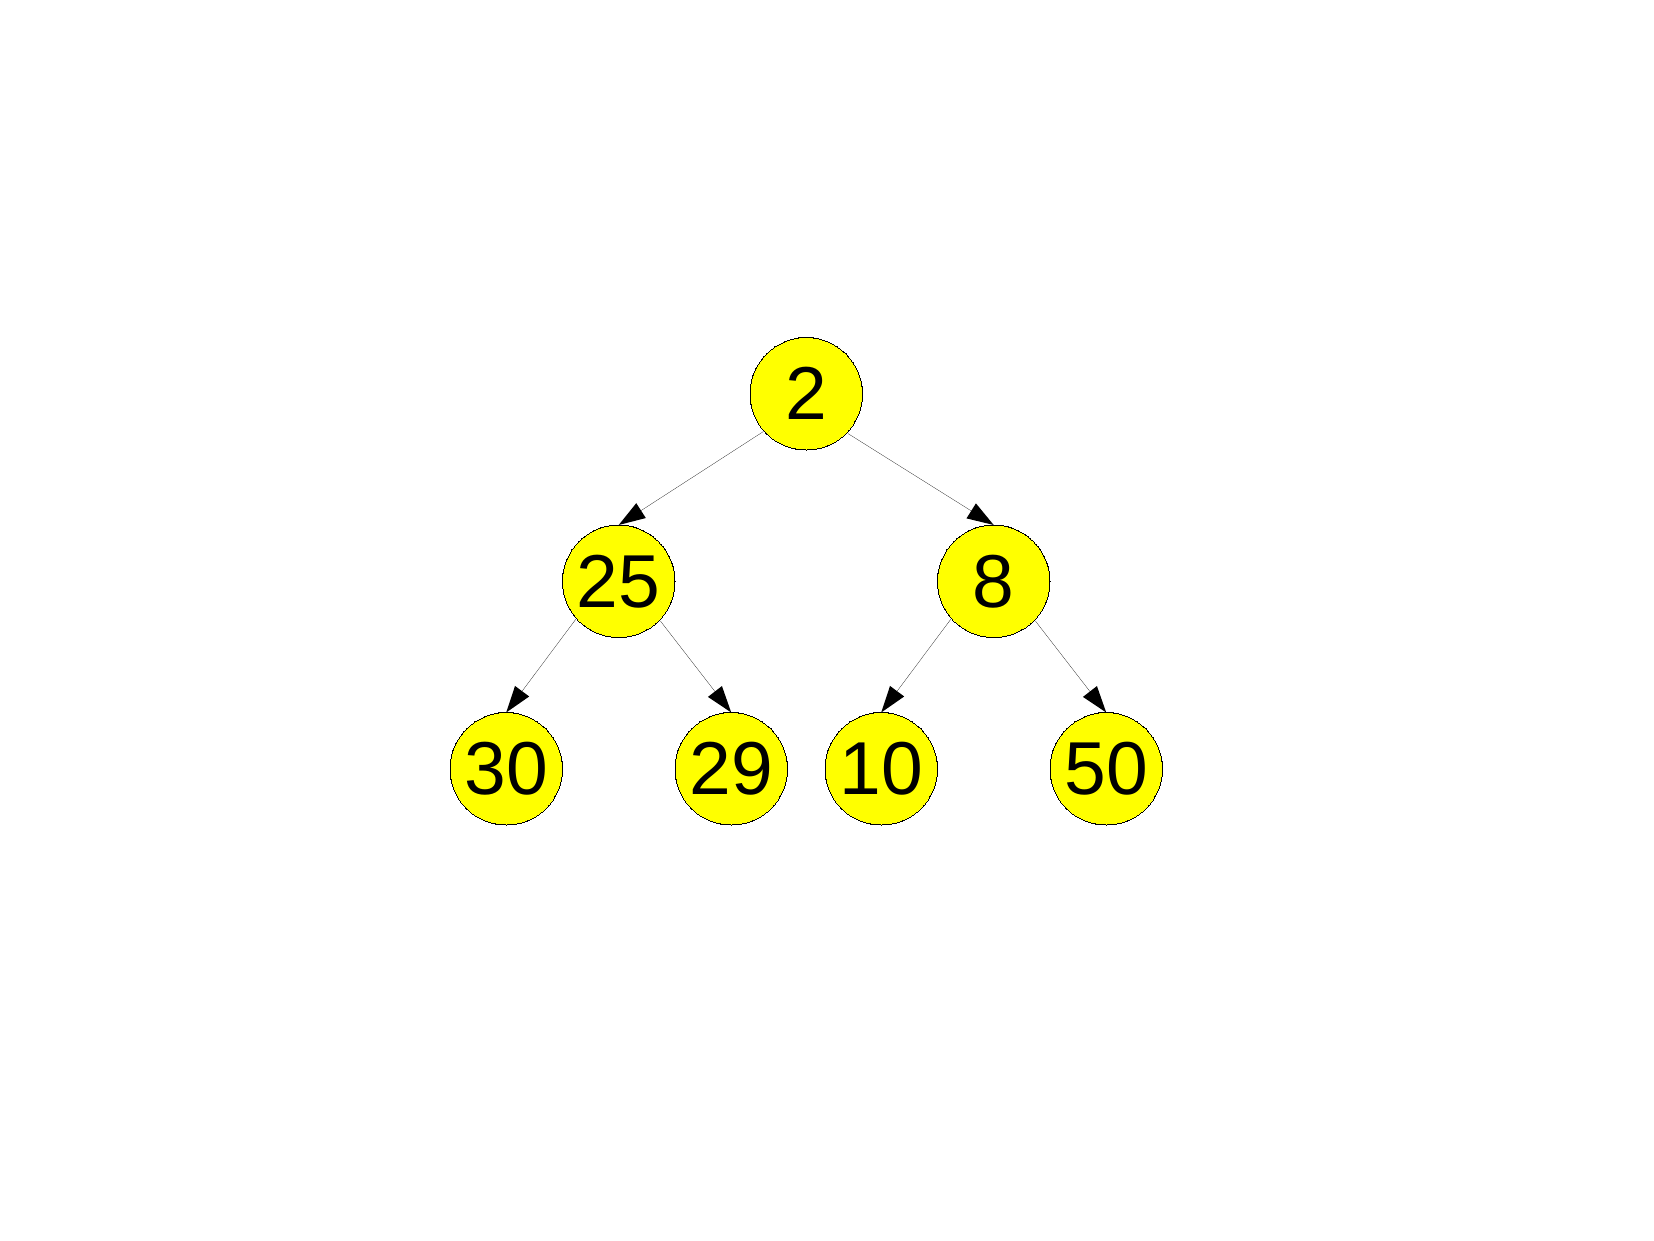

#
2
25
8
30
29
10
50